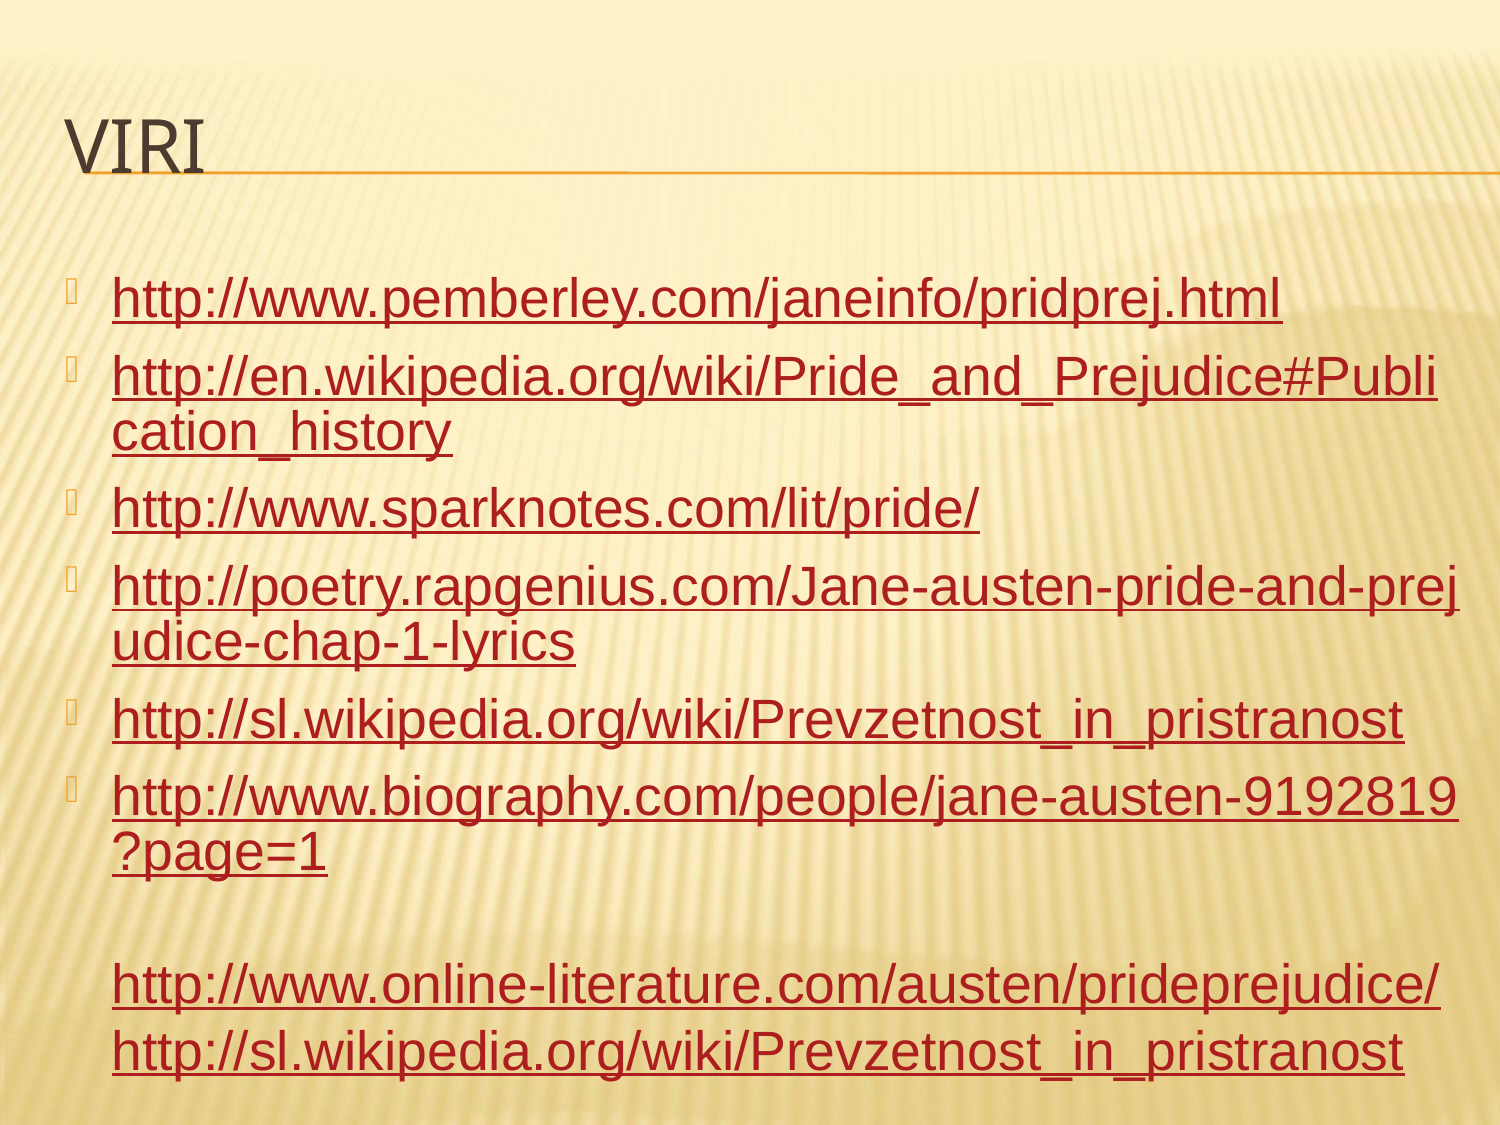

# viri
http://www.pemberley.com/janeinfo/pridprej.html
http://en.wikipedia.org/wiki/Pride_and_Prejudice#Publication_history
http://www.sparknotes.com/lit/pride/
http://poetry.rapgenius.com/Jane-austen-pride-and-prejudice-chap-1-lyrics
http://sl.wikipedia.org/wiki/Prevzetnost_in_pristranost
http://www.biography.com/people/jane-austen-9192819?page=1
http://www.online-literature.com/austen/prideprejudice/
http://sl.wikipedia.org/wiki/Prevzetnost_in_pristranost